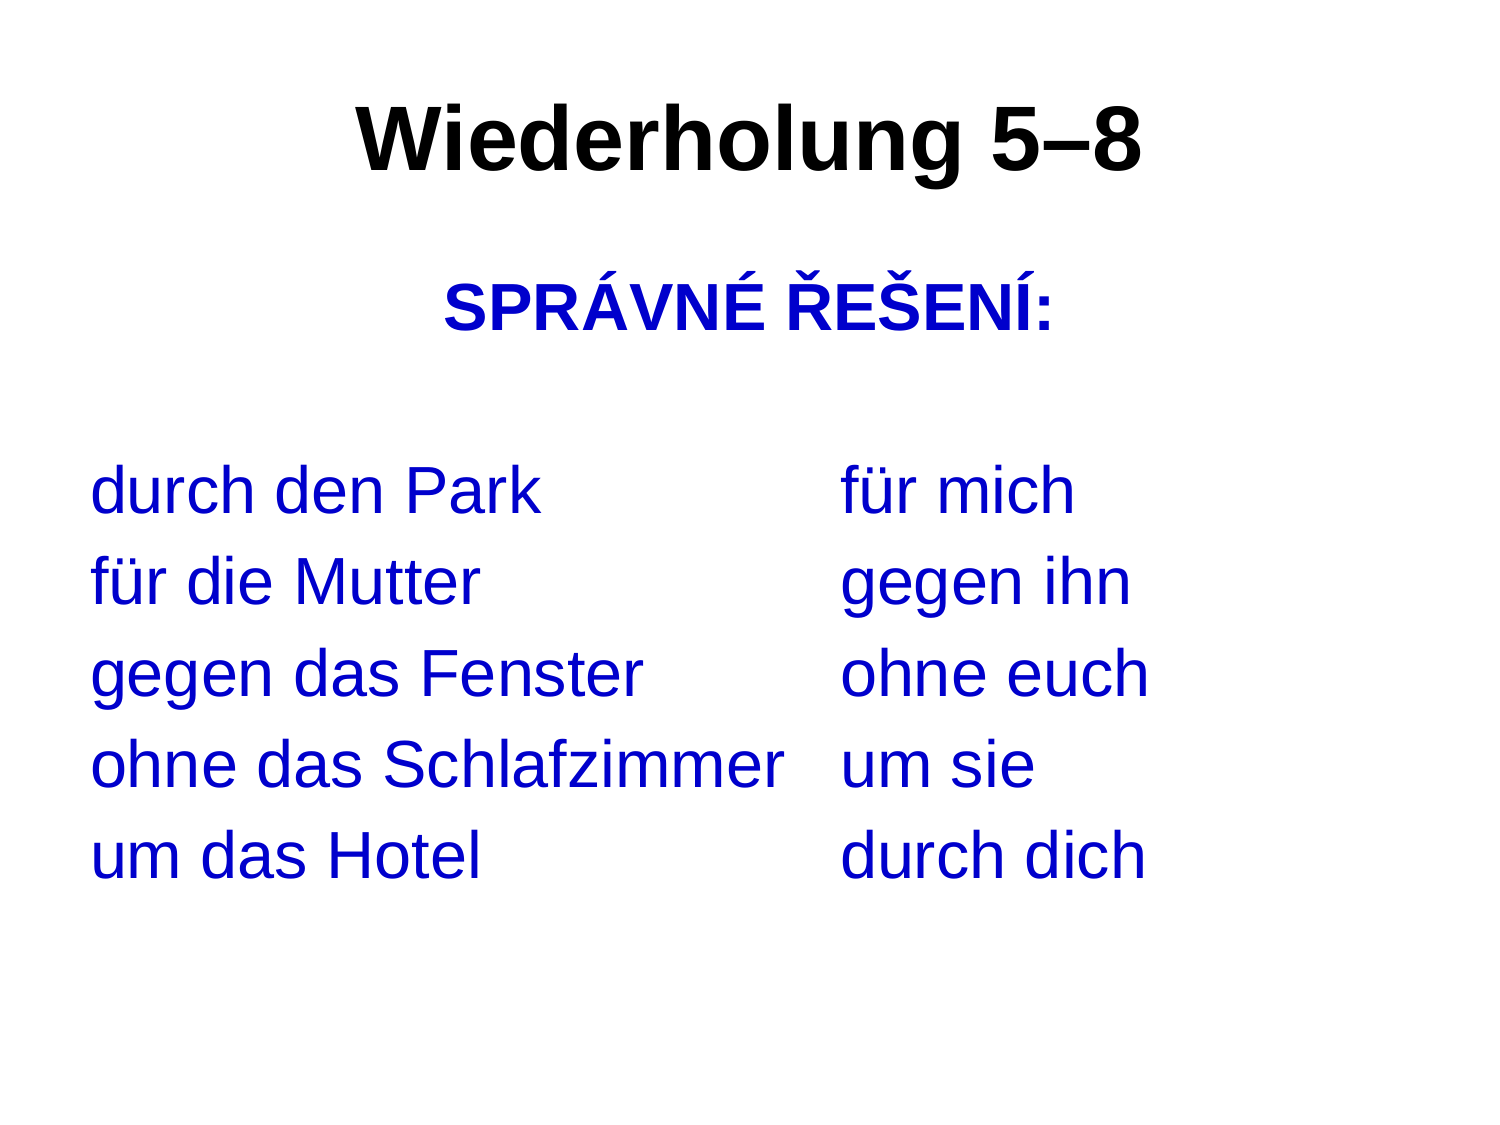

# Wiederholung 5–8
SPRÁVNÉ ŘEŠENÍ:
durch den Park		für mich
für die Mutter			gegen ihn
gegen das Fenster		ohne euch
ohne das Schlafzimmer	um sie
um das Hotel			durch dich